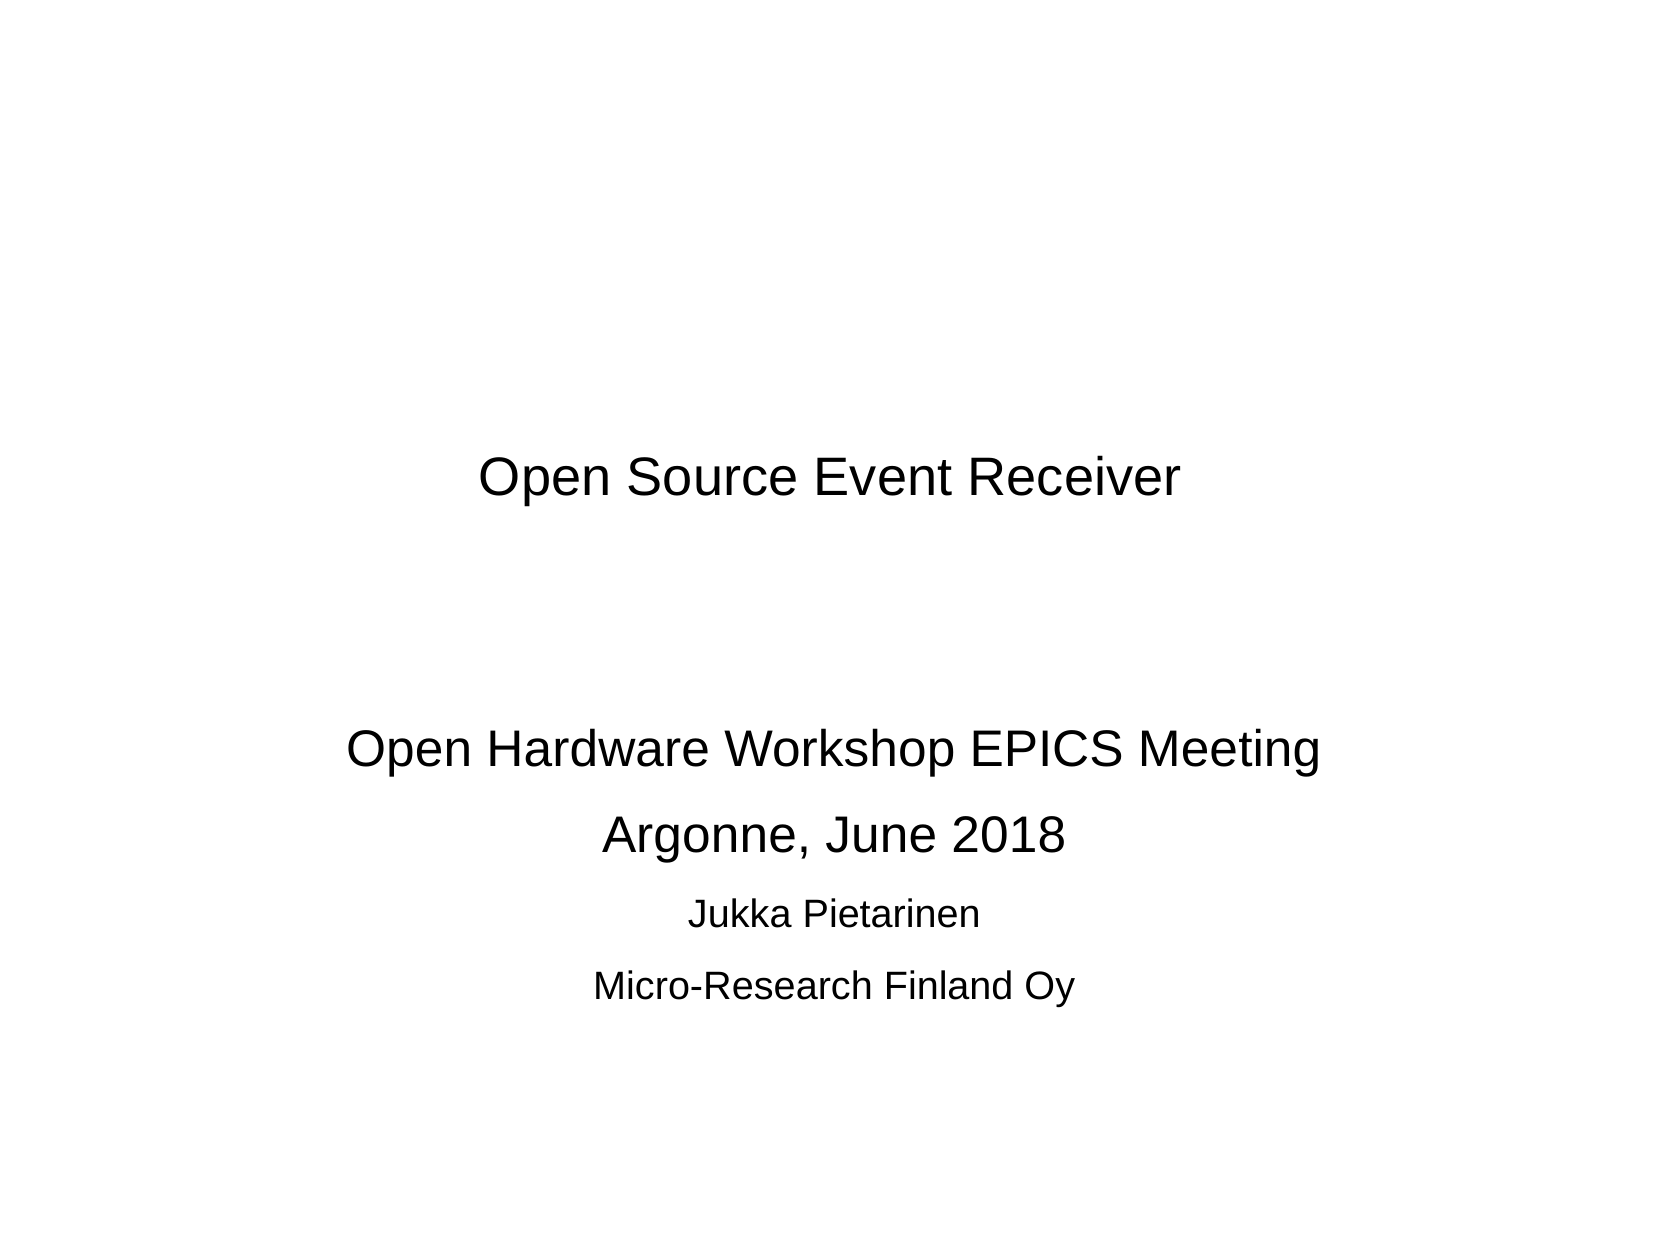

# Open Source Event Receiver
Open Hardware Workshop EPICS Meeting
Argonne, June 2018
Jukka Pietarinen
Micro-Research Finland Oy